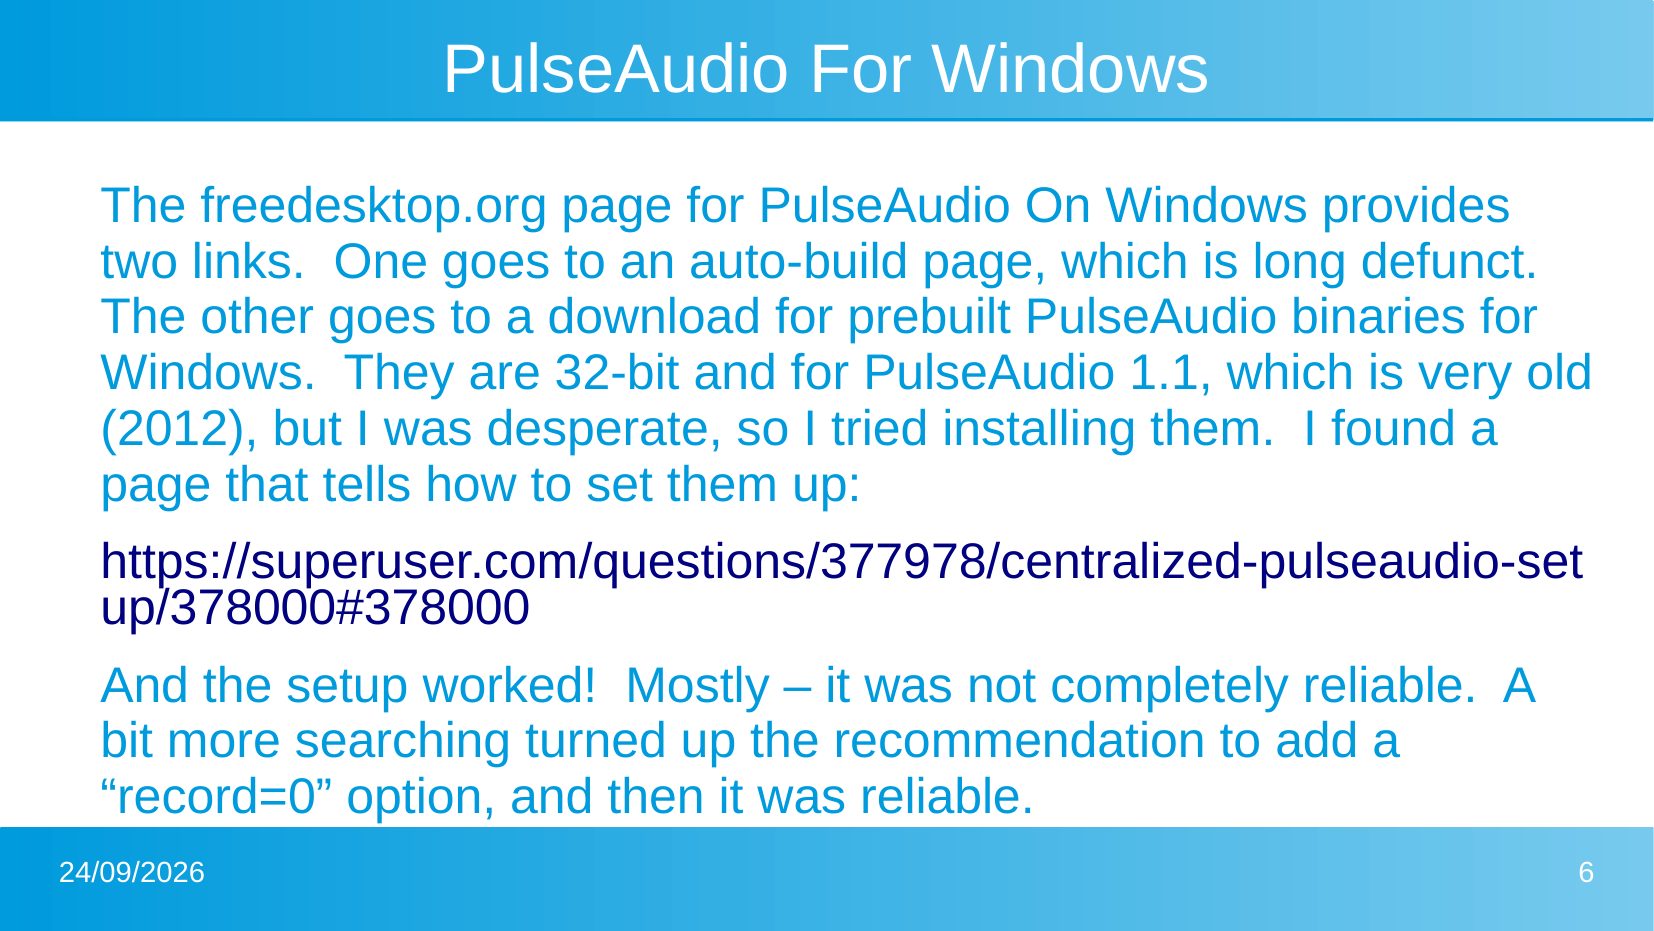

# PulseAudio For Windows
The freedesktop.org page for PulseAudio On Windows provides two links. One goes to an auto-build page, which is long defunct. The other goes to a download for prebuilt PulseAudio binaries for Windows. They are 32-bit and for PulseAudio 1.1, which is very old (2012), but I was desperate, so I tried installing them. I found a page that tells how to set them up:
https://superuser.com/questions/377978/centralized-pulseaudio-setup/378000#378000
And the setup worked! Mostly – it was not completely reliable. A bit more searching turned up the recommendation to add a “record=0” option, and then it was reliable.
6